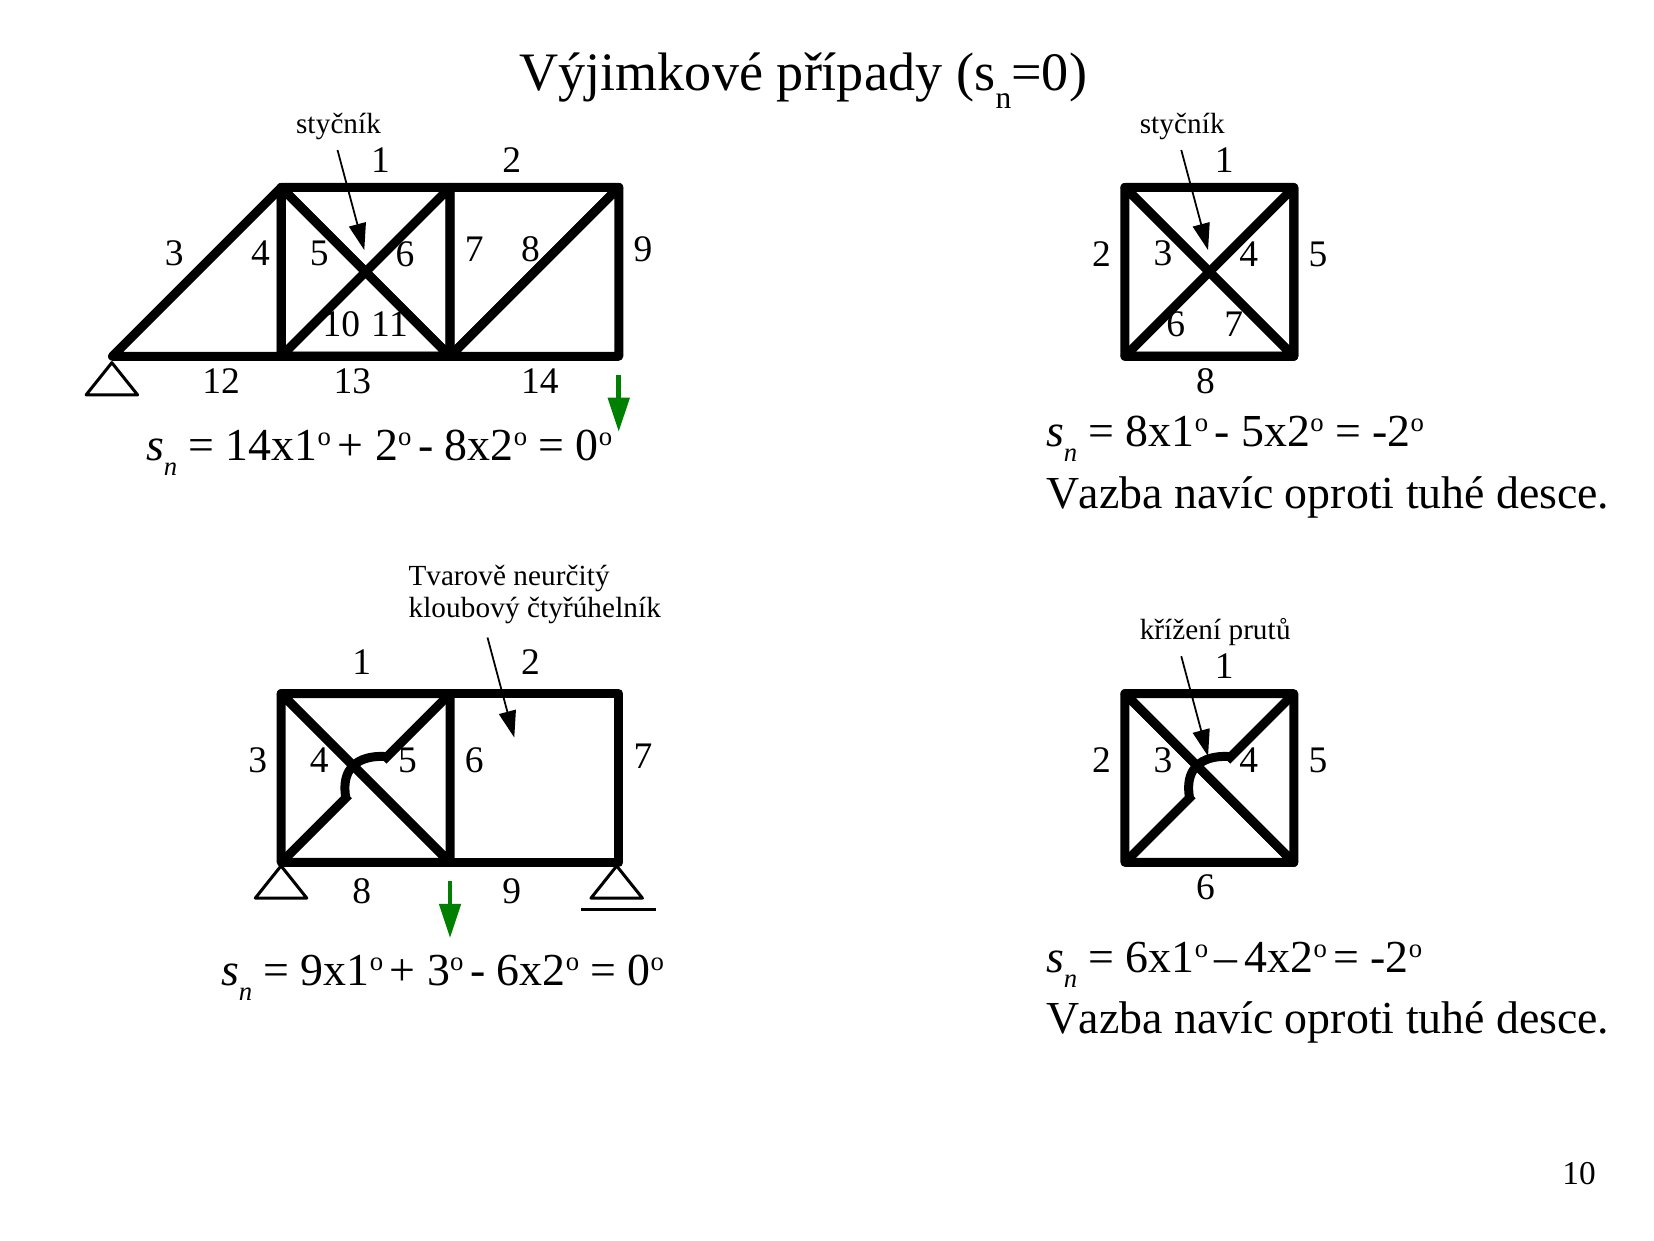

# Výjimkové případy (sn=0)
styčník
styčník
1
1
2
7
8
9
3
4
5
3
6
2
4
5
10
6
11
7
12
8
13
14
sn = 8x1o - 5x2o = -2o
Vazba navíc oproti tuhé desce.
sn = 14x1o + 2o - 8x2o = 0o
Tvarově neurčitý kloubový čtyřúhelník
křížení prutů
1
2
1
7
4
3
3
5
2
4
6
5
6
8
9
sn = 6x1o – 4x2o = -2o
Vazba navíc oproti tuhé desce.
sn = 9x1o + 3o - 6x2o = 0o
10